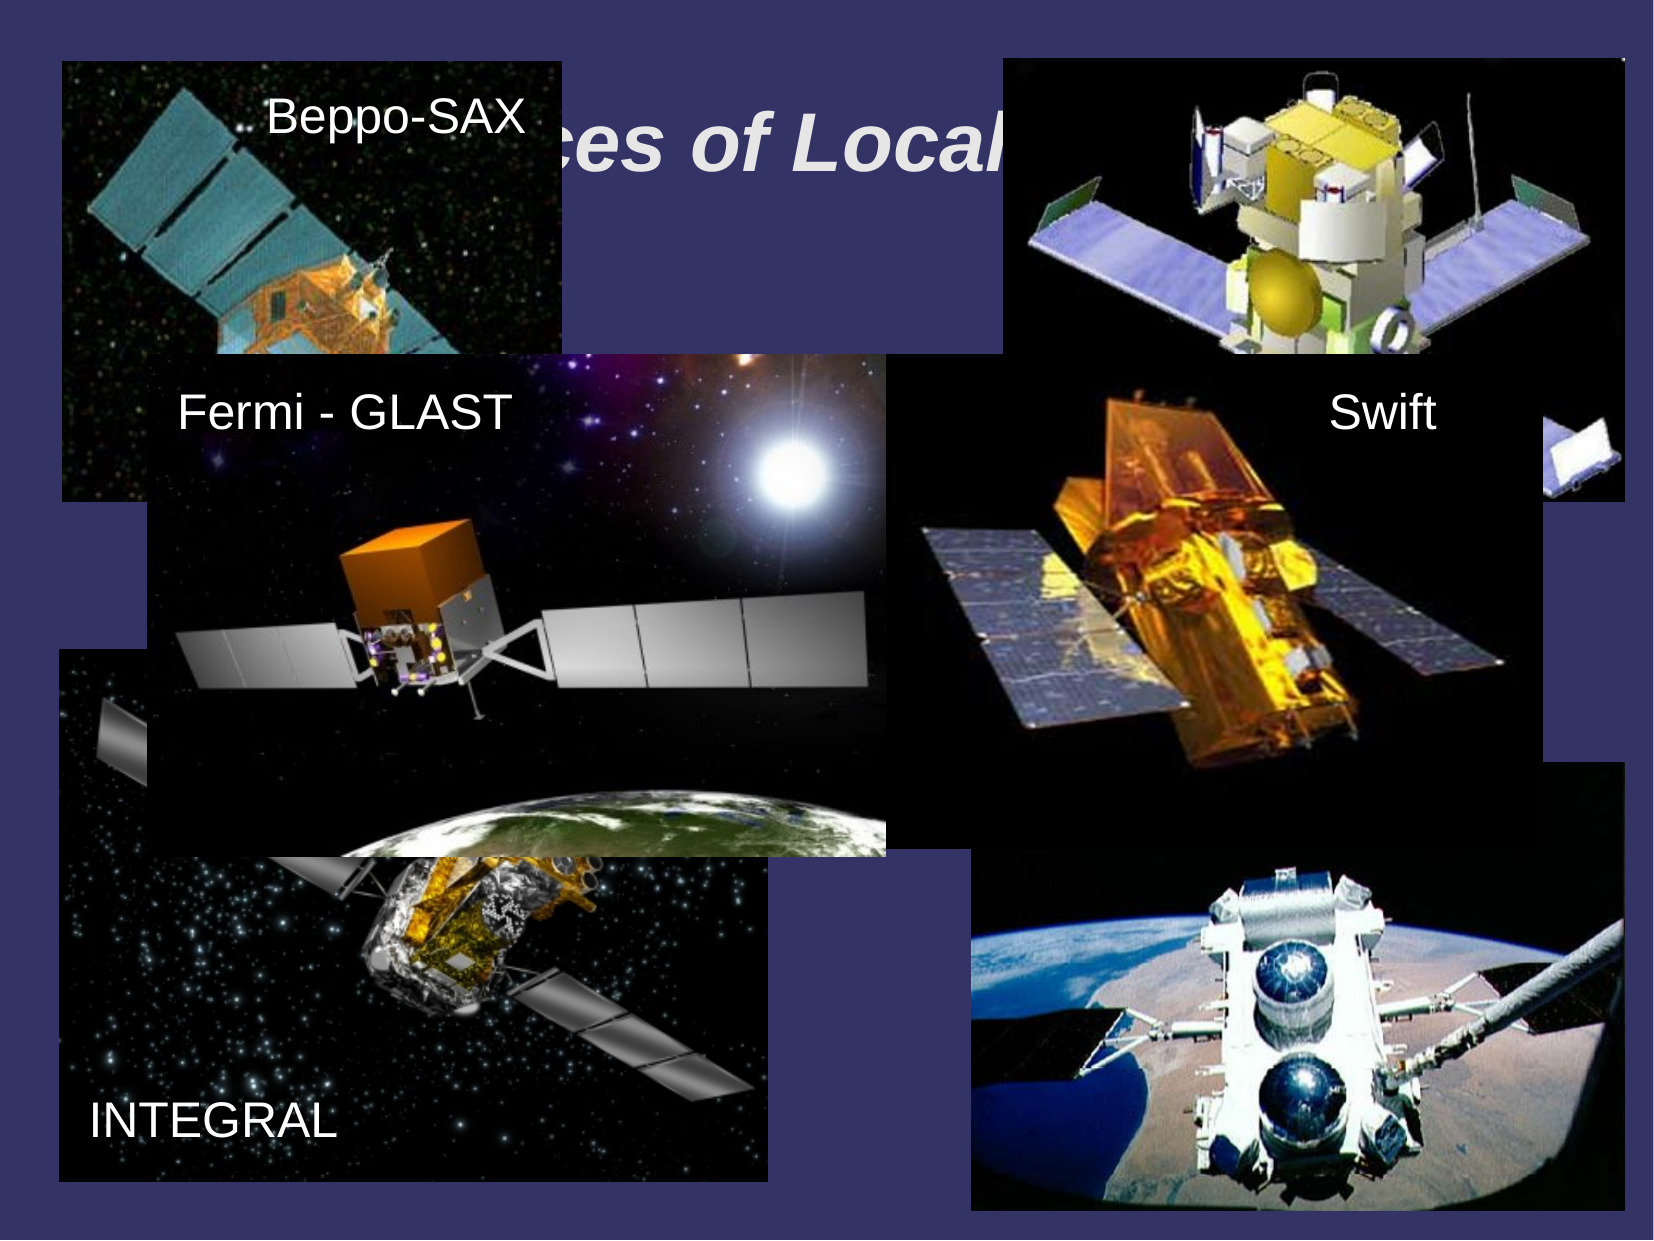

Sources of Localizations
Beppo-SAX
# Uniquely space based experiments
Fermi - GLAST
Swift
HETE-2
CGRO/BATSE
INTEGRAL